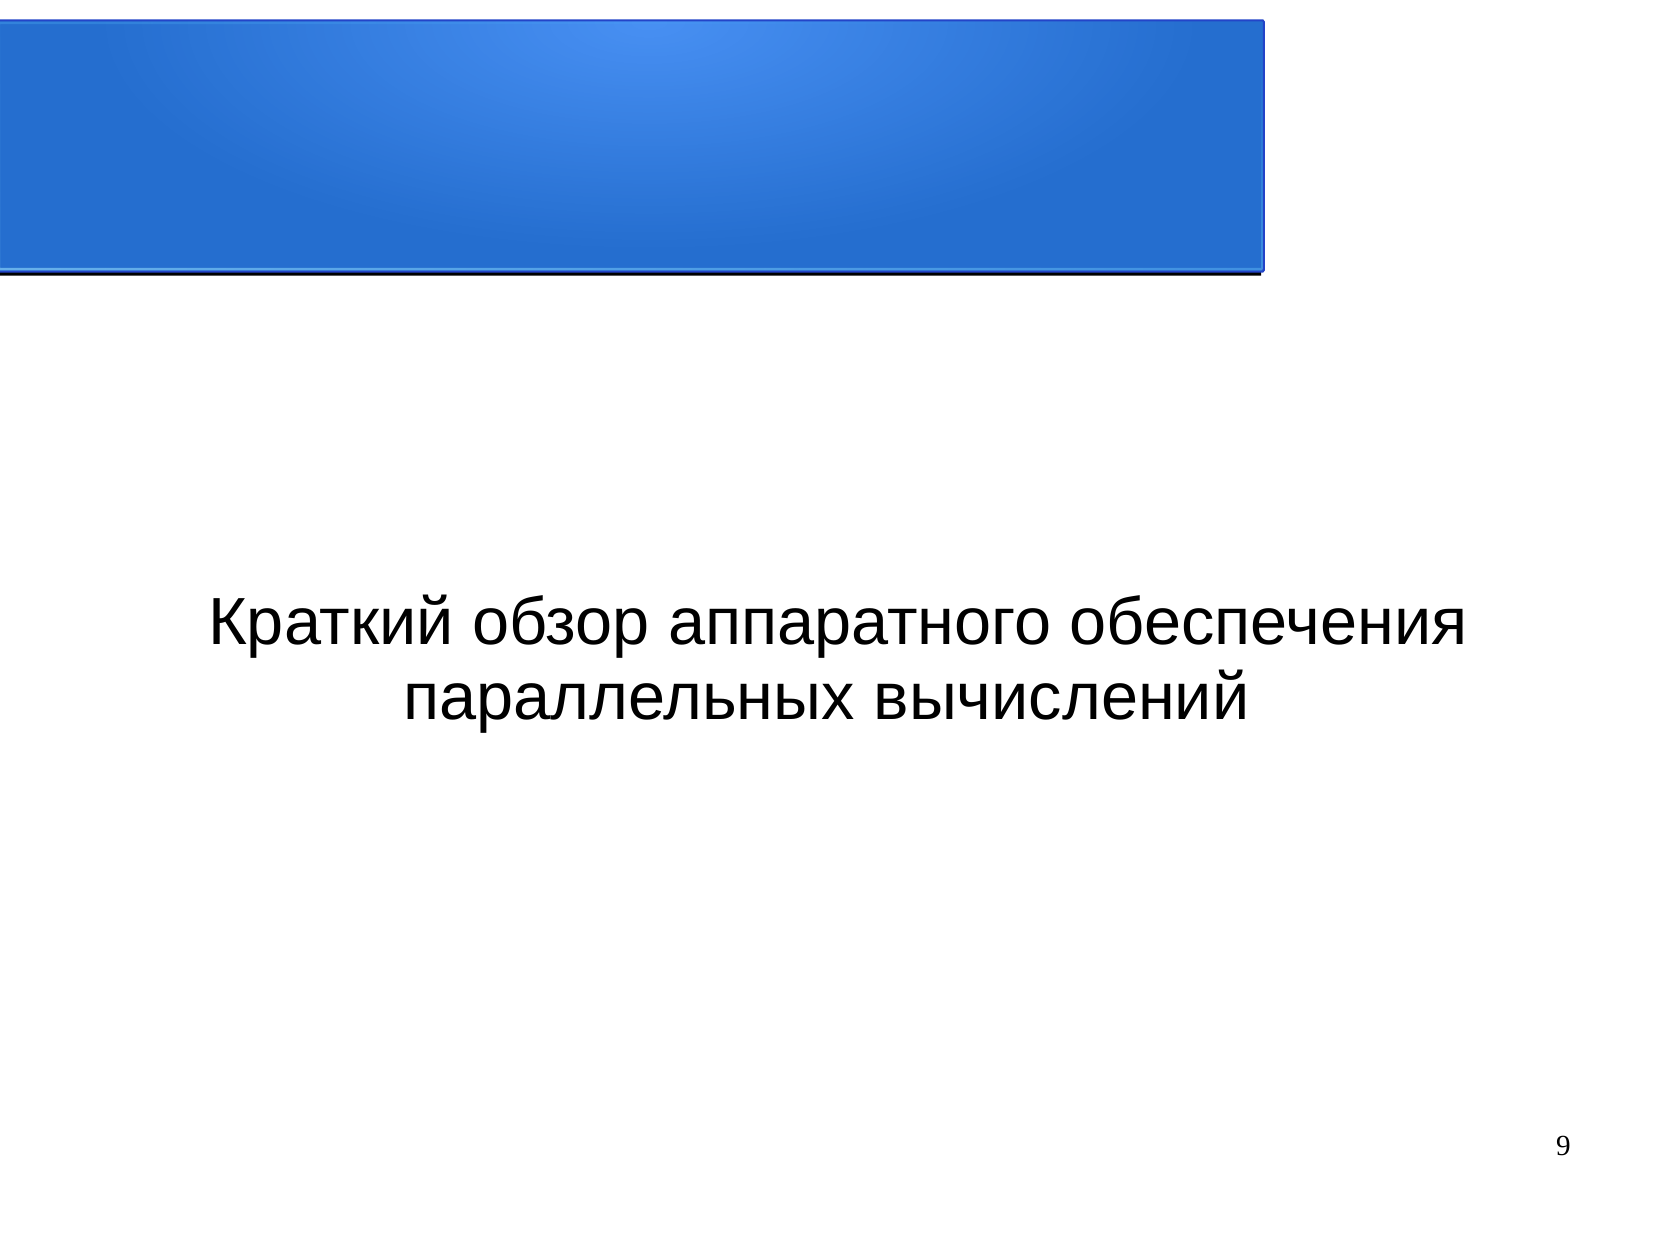

#
Краткий обзор аппаратного обеспечения параллельных вычислений
9